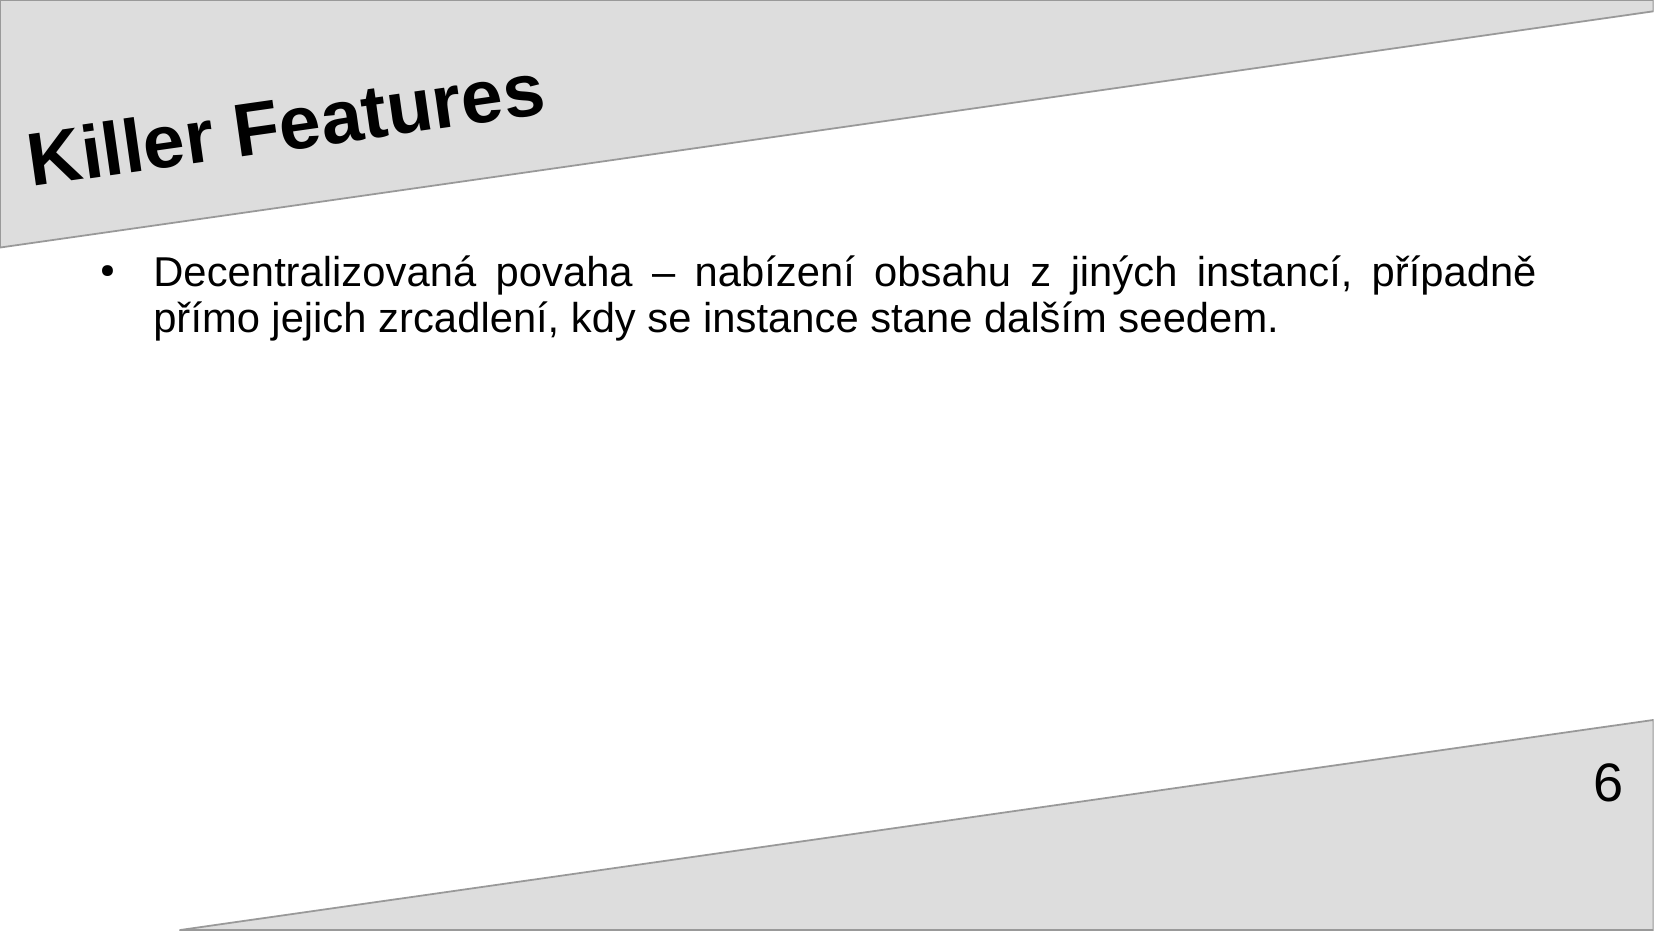

# Killer Features
Decentralizovaná povaha – nabízení obsahu z jiných instancí, případně přímo jejich zrcadlení, kdy se instance stane dalším seedem.
6